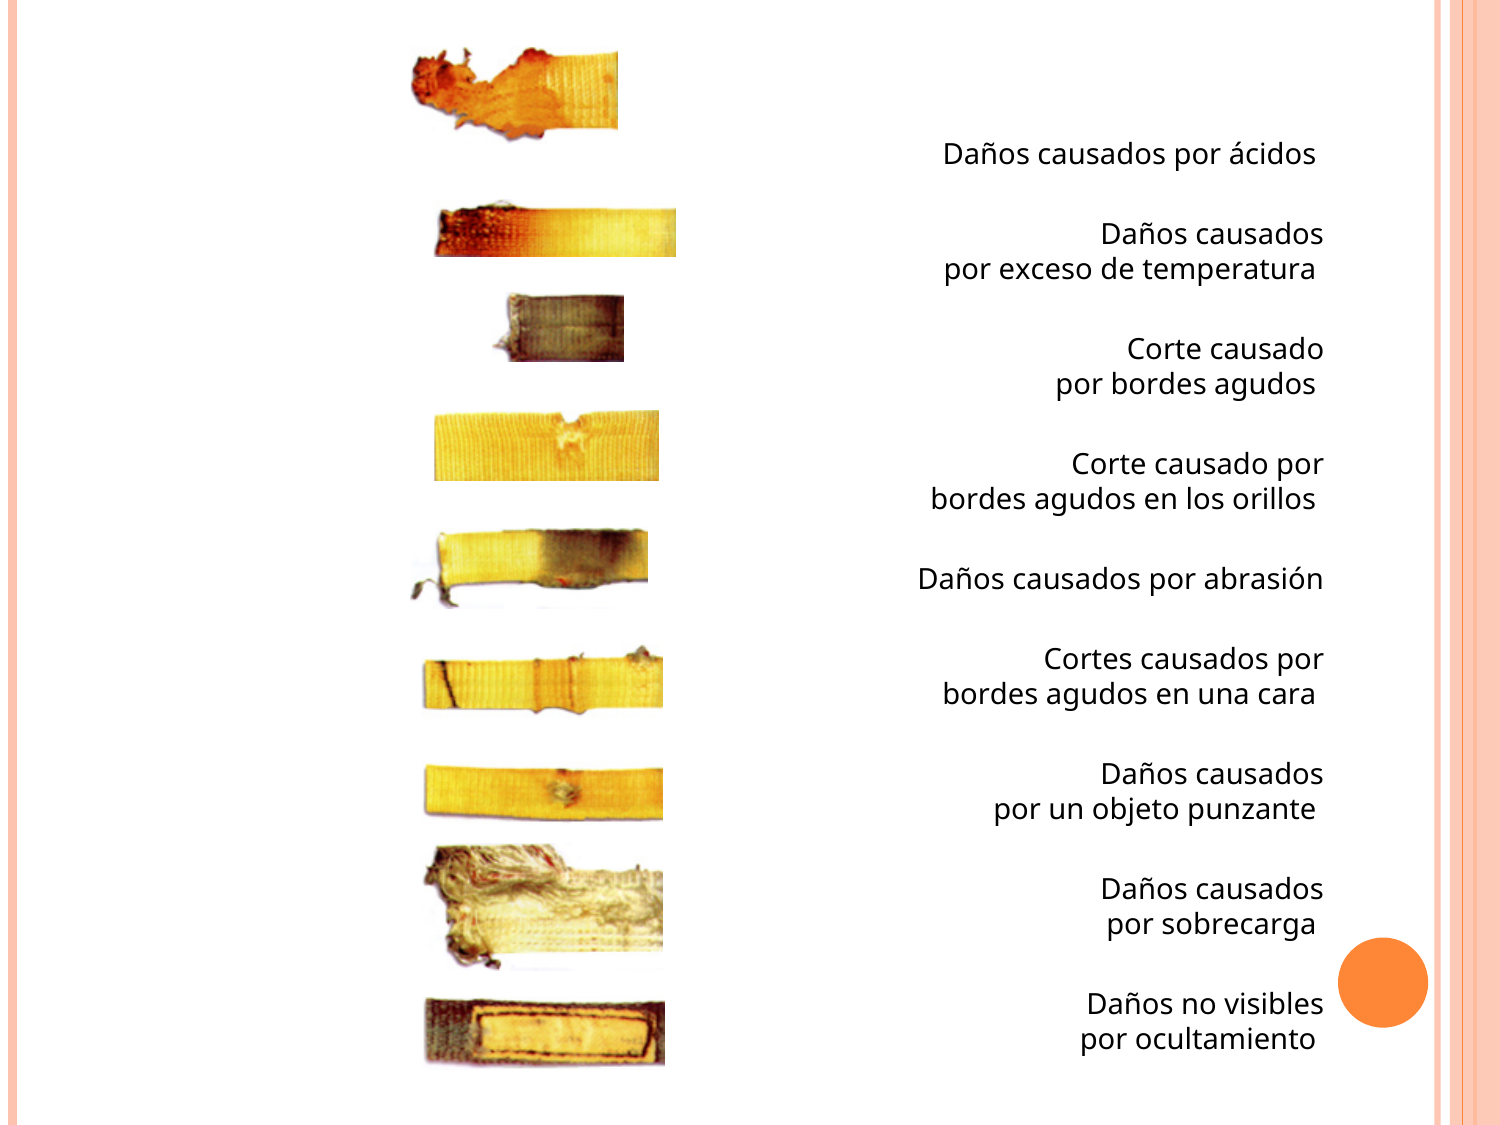

| |
| --- |
| |
| |
| Daños causados por ácidos |
| |
| Daños causados por exceso de temperatura |
| |
| Corte causado por bordes agudos |
| |
| Corte causado por bordes agudos en los orillos |
| |
| Daños causados por abrasión |
| |
| Cortes causados por bordes agudos en una cara |
| |
| Daños causados por un objeto punzante |
| |
| Daños causados por sobrecarga |
| |
| Daños no visibles por ocultamiento |